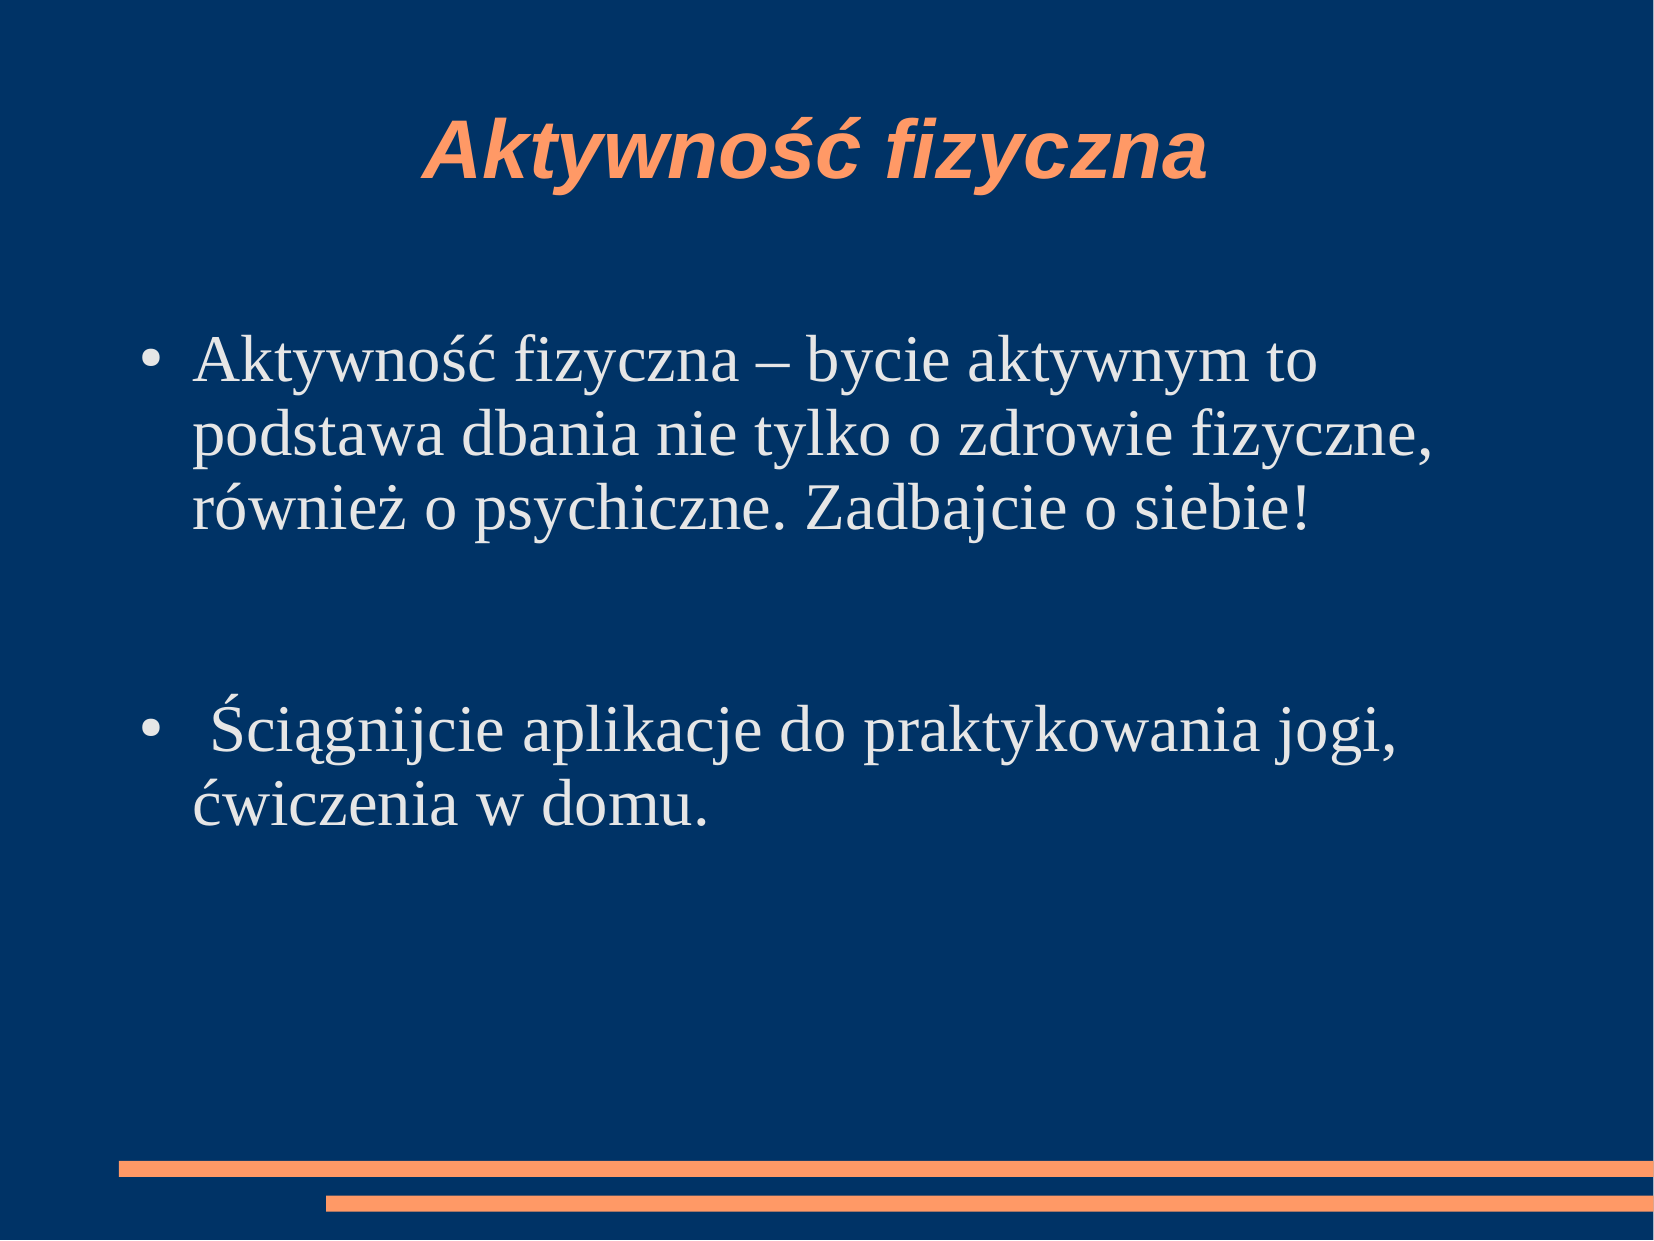

# Aktywność fizyczna
Aktywność fizyczna – bycie aktywnym to podstawa dbania nie tylko o zdrowie fizyczne, również o psychiczne. Zadbajcie o siebie!
 Ściągnijcie aplikacje do praktykowania jogi, ćwiczenia w domu.